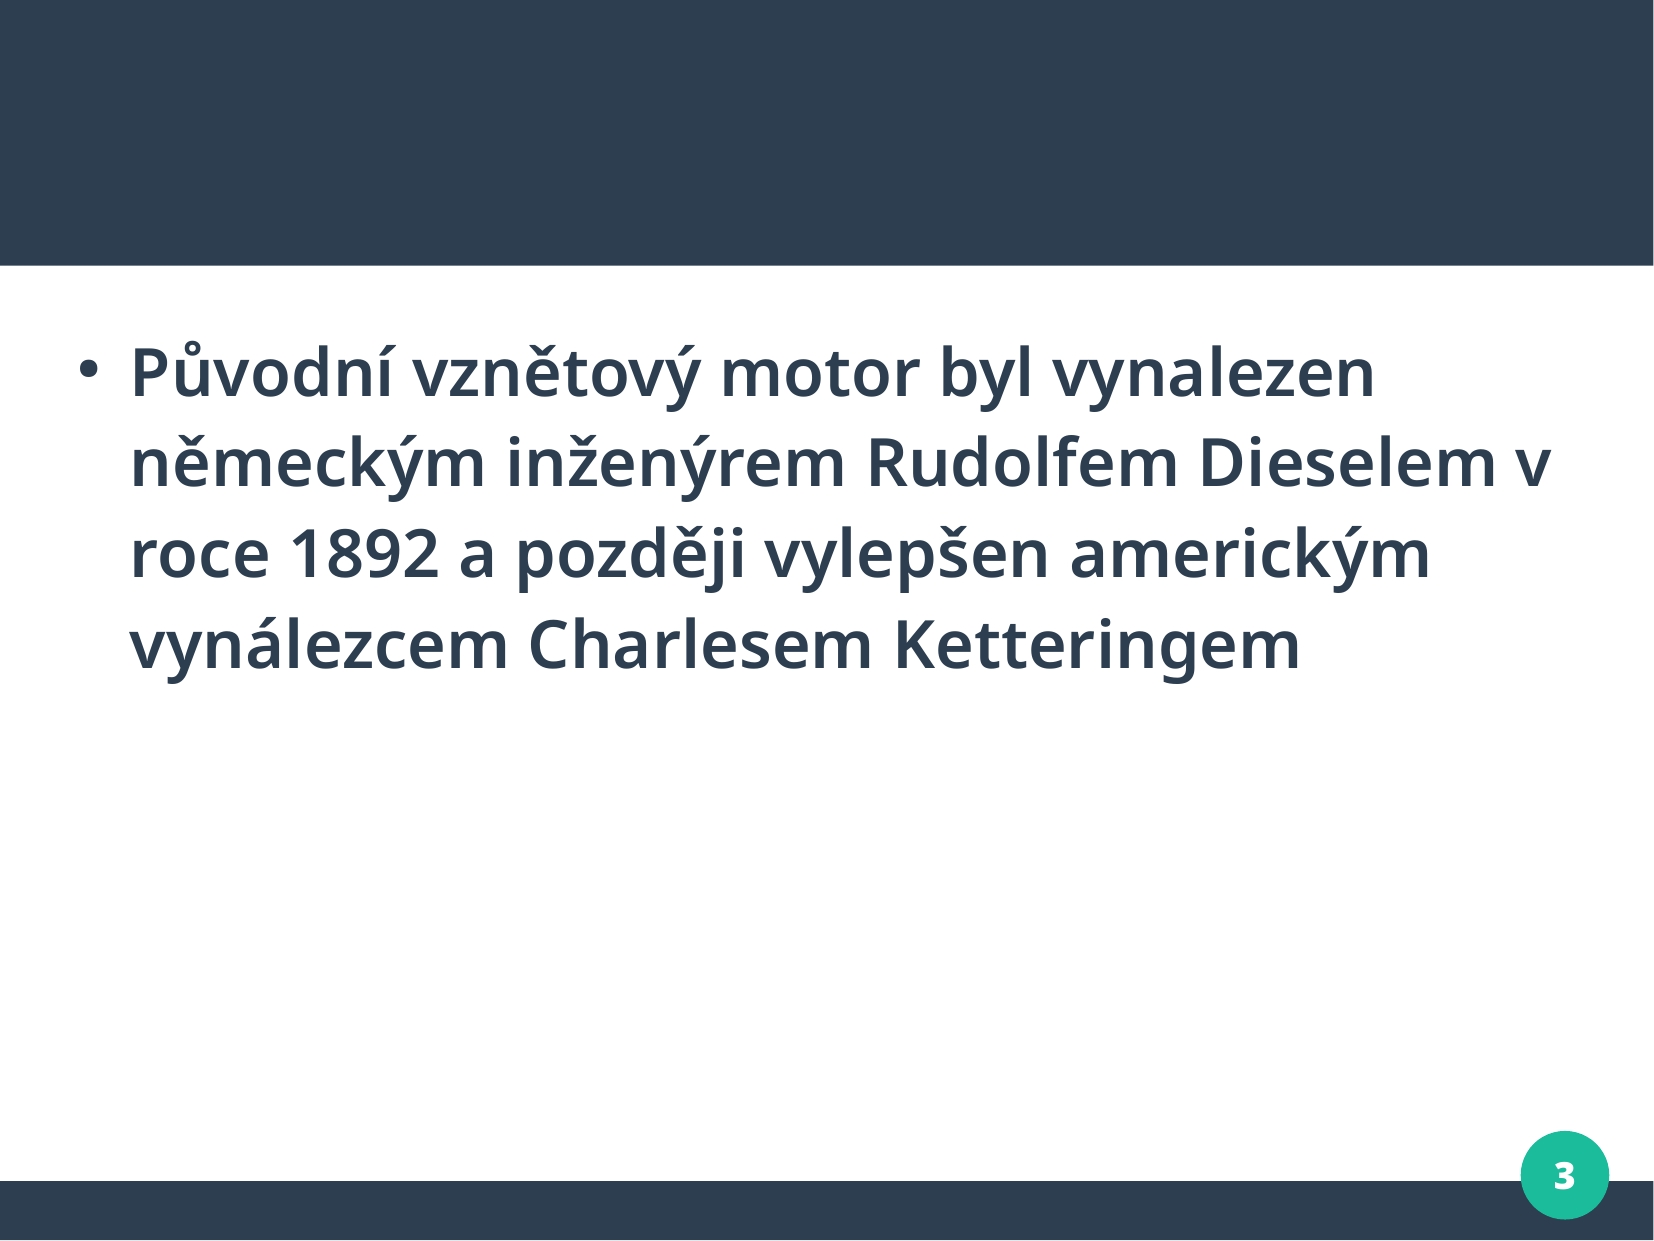

#
Původní vznětový motor byl vynalezen německým inženýrem Rudolfem Dieselem v roce 1892 a později vylepšen americkým vynálezcem Charlesem Ketteringem
3